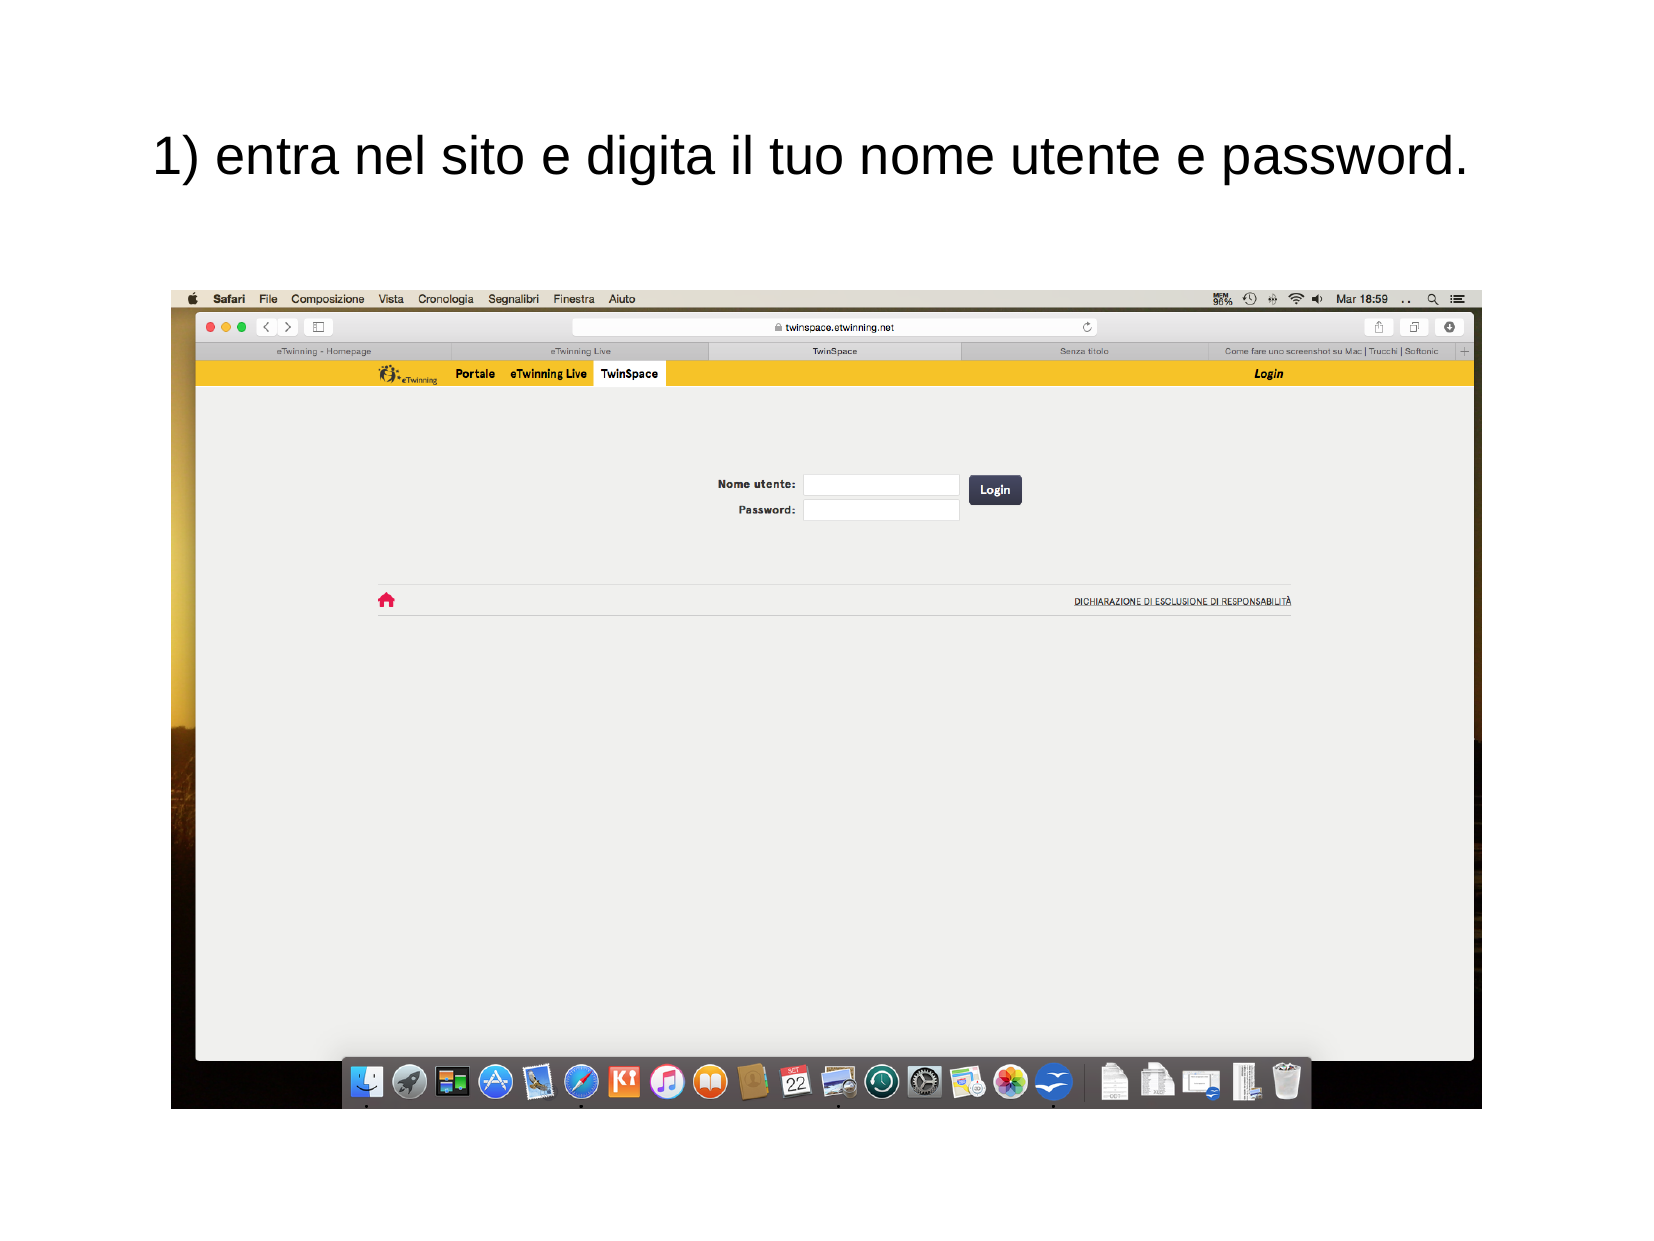

# 1) entra nel sito e digita il tuo nome utente e password.